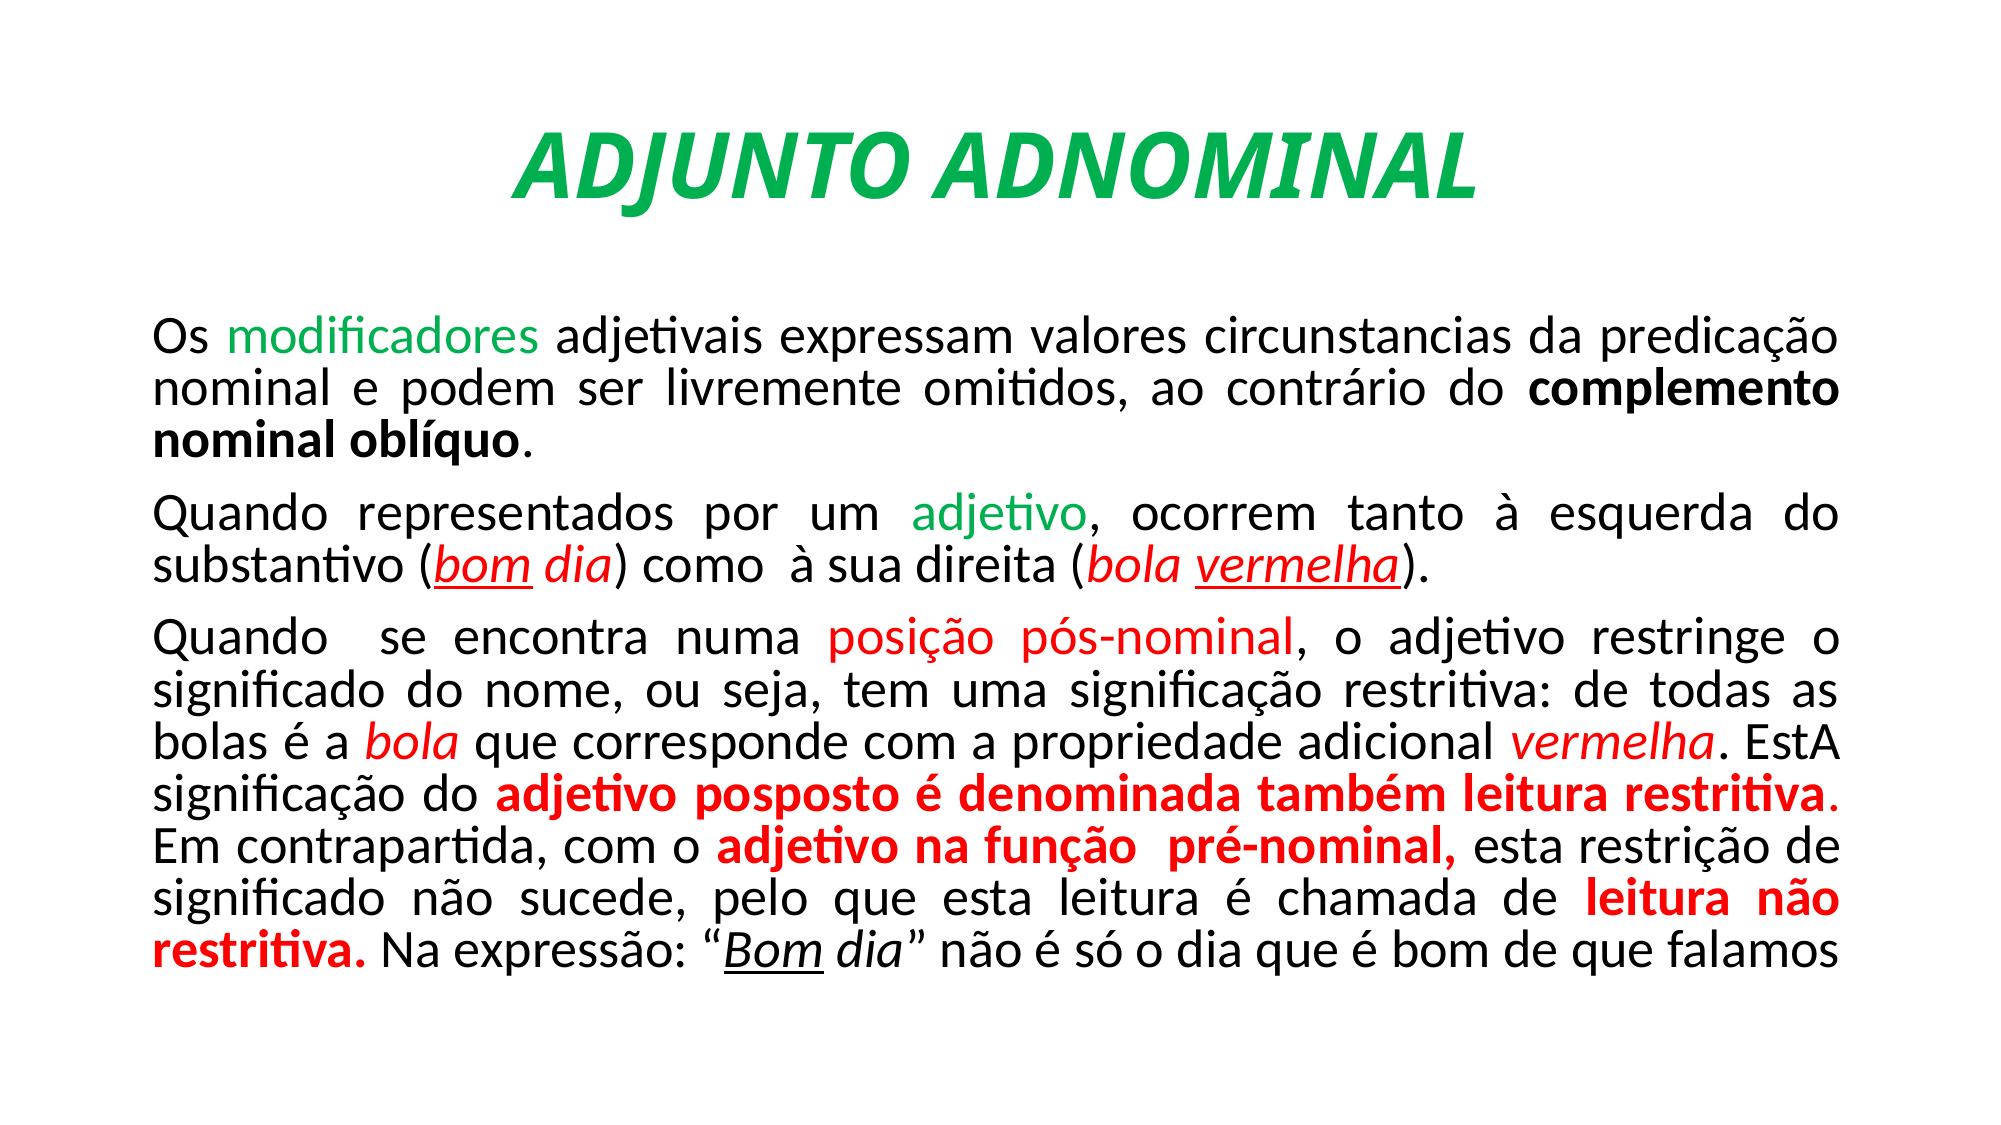

# ADJUNTO ADNOMINAL
Os modificadores adjetivais expressam valores circunstancias da predicação nominal e podem ser livremente omitidos, ao contrário do complemento nominal oblíquo.
Quando representados por um adjetivo, ocorrem tanto à esquerda do substantivo (bom dia) como à sua direita (bola vermelha).
Quando se encontra numa posição pós-nominal, o adjetivo restringe o significado do nome, ou seja, tem uma significação restritiva: de todas as bolas é a bola que corresponde com a propriedade adicional vermelha. EstA significação do adjetivo posposto é denominada também leitura restritiva. Em contrapartida, com o adjetivo na função pré-nominal, esta restrição de significado não sucede, pelo que esta leitura é chamada de leitura não restritiva. Na expressão: “Bom dia” não é só o dia que é bom de que falamos